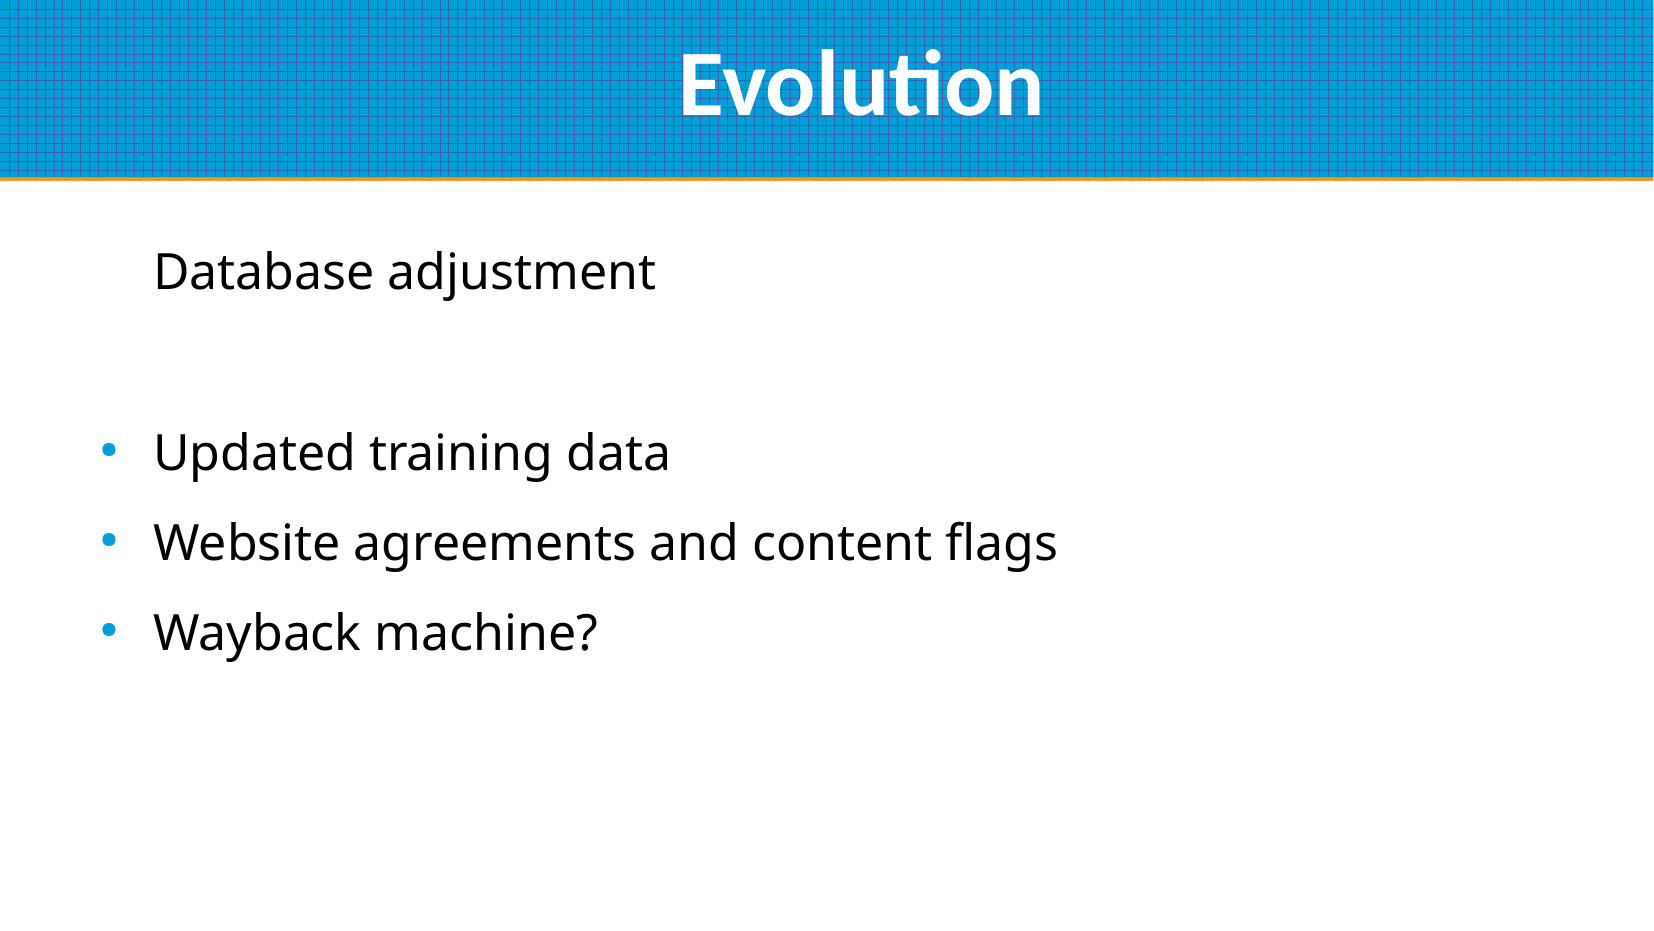

# Evolution
Database adjustment
Updated training data
Website agreements and content flags
Wayback machine?